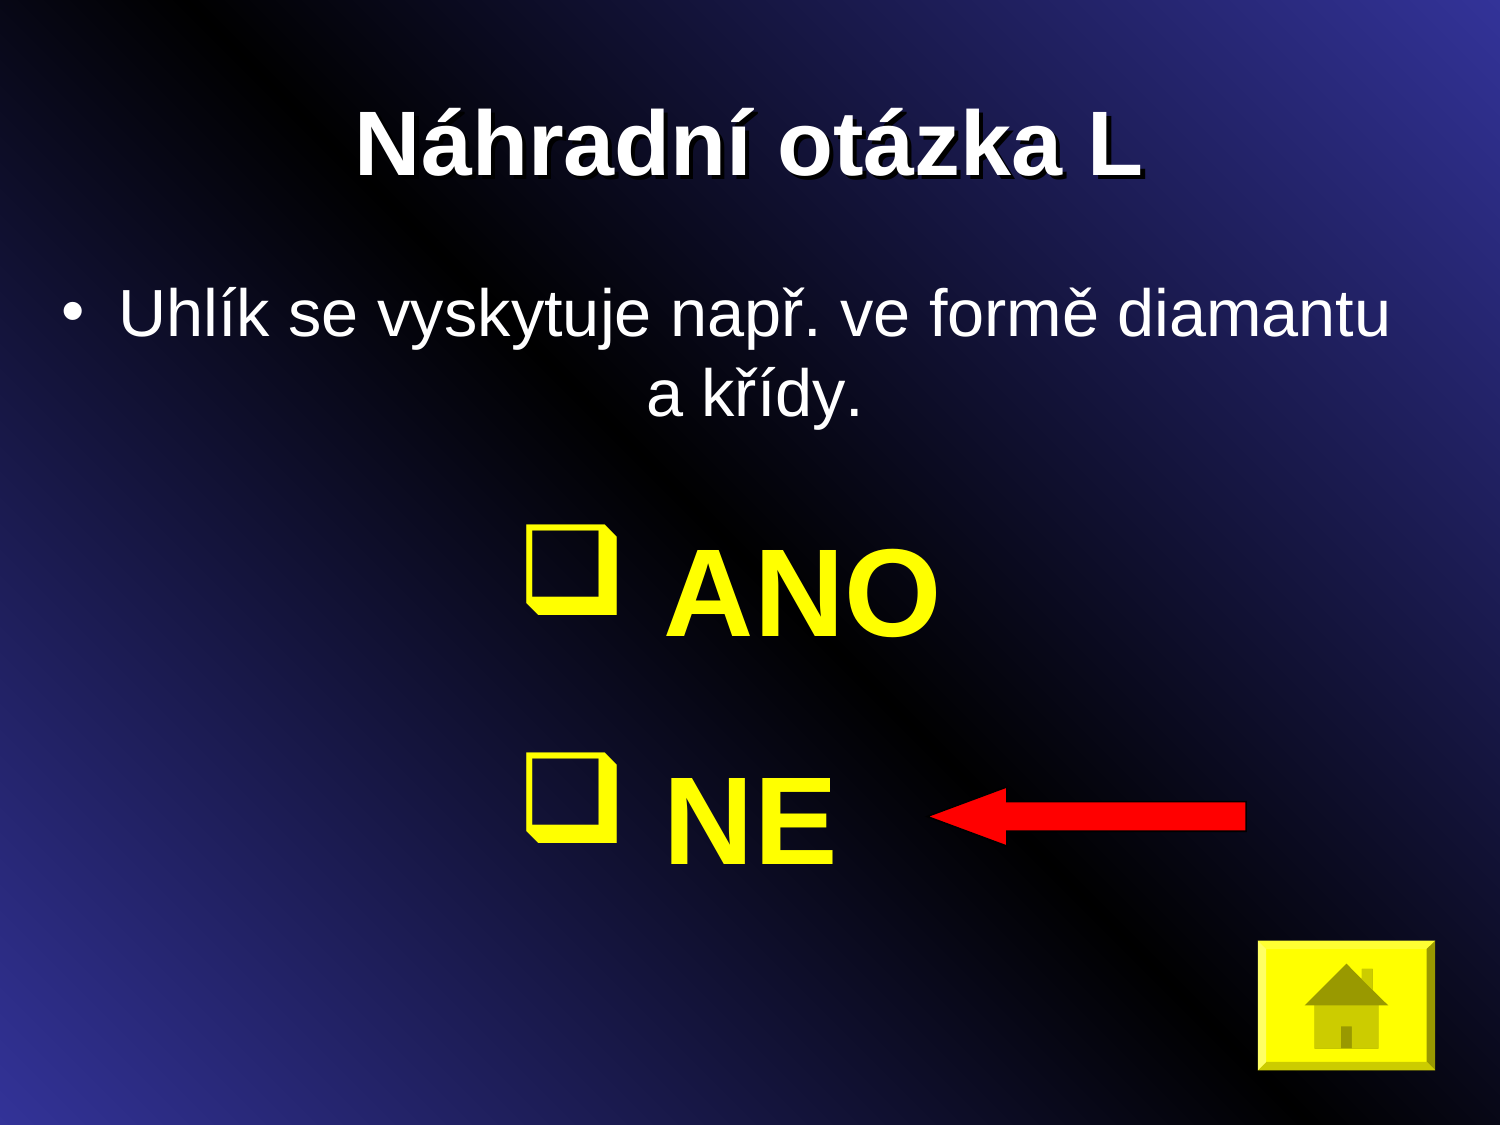

# Náhradní otázka L
Uhlík se vyskytuje např. ve formě diamantu a křídy.
 ANO
 NE